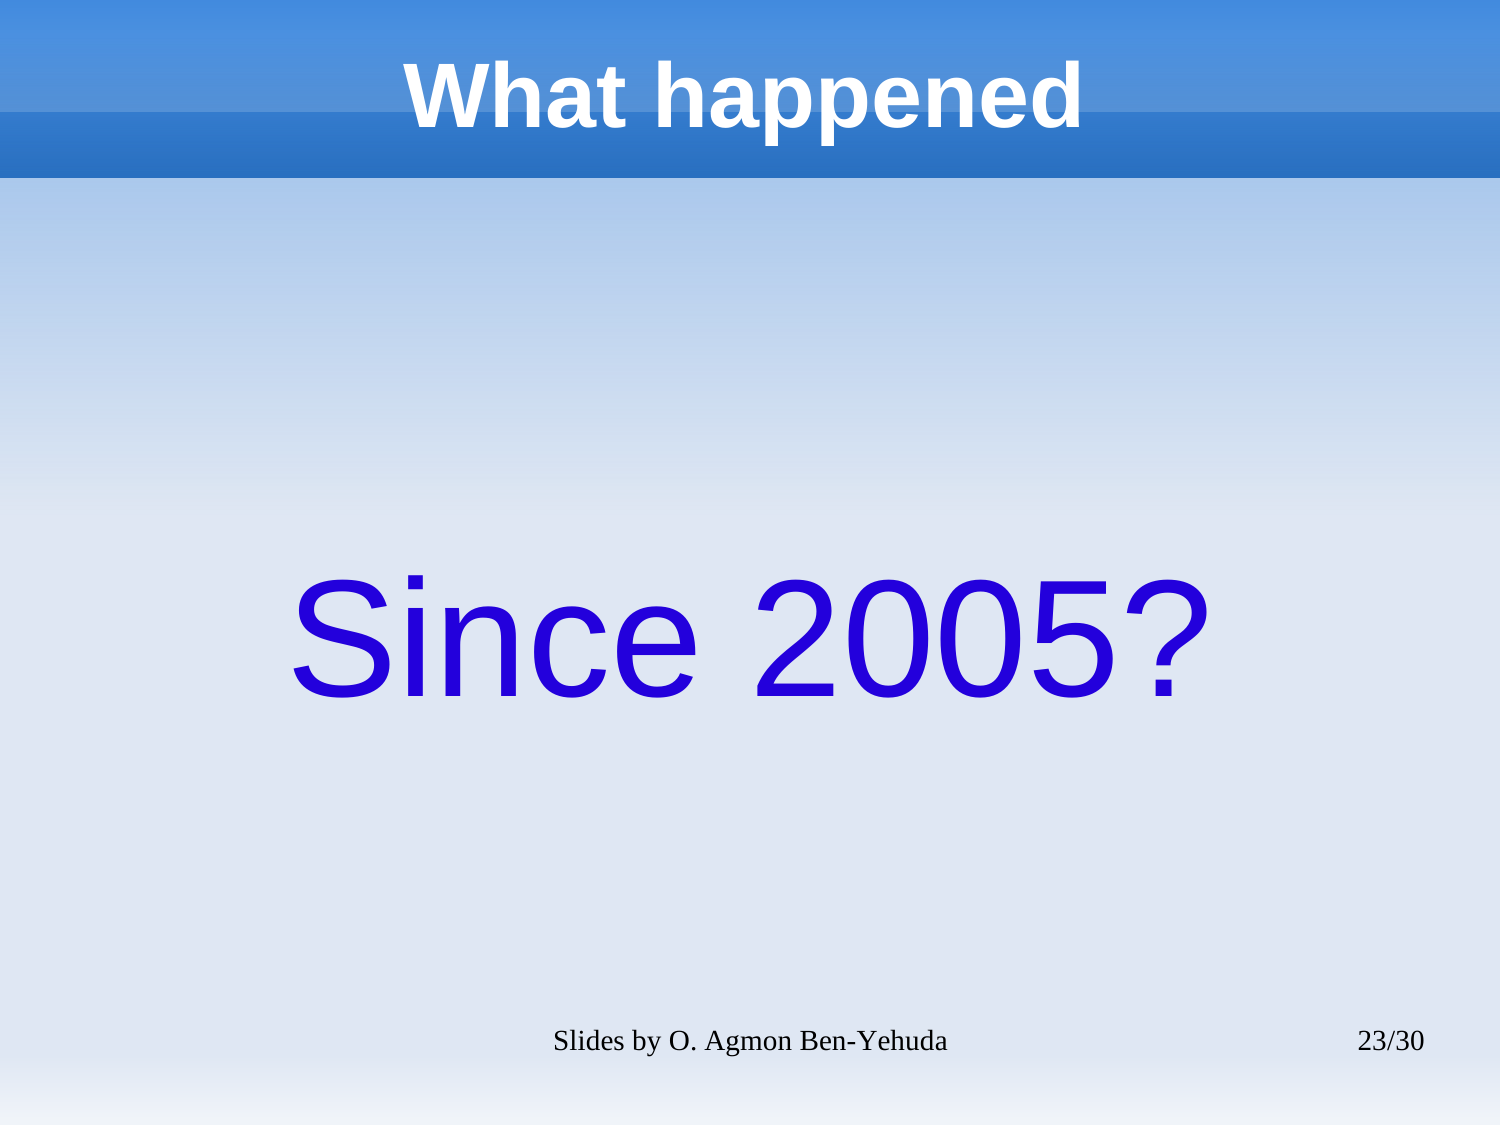

# What happened
Since 2005?
Slides by O. Agmon Ben-Yehuda
23